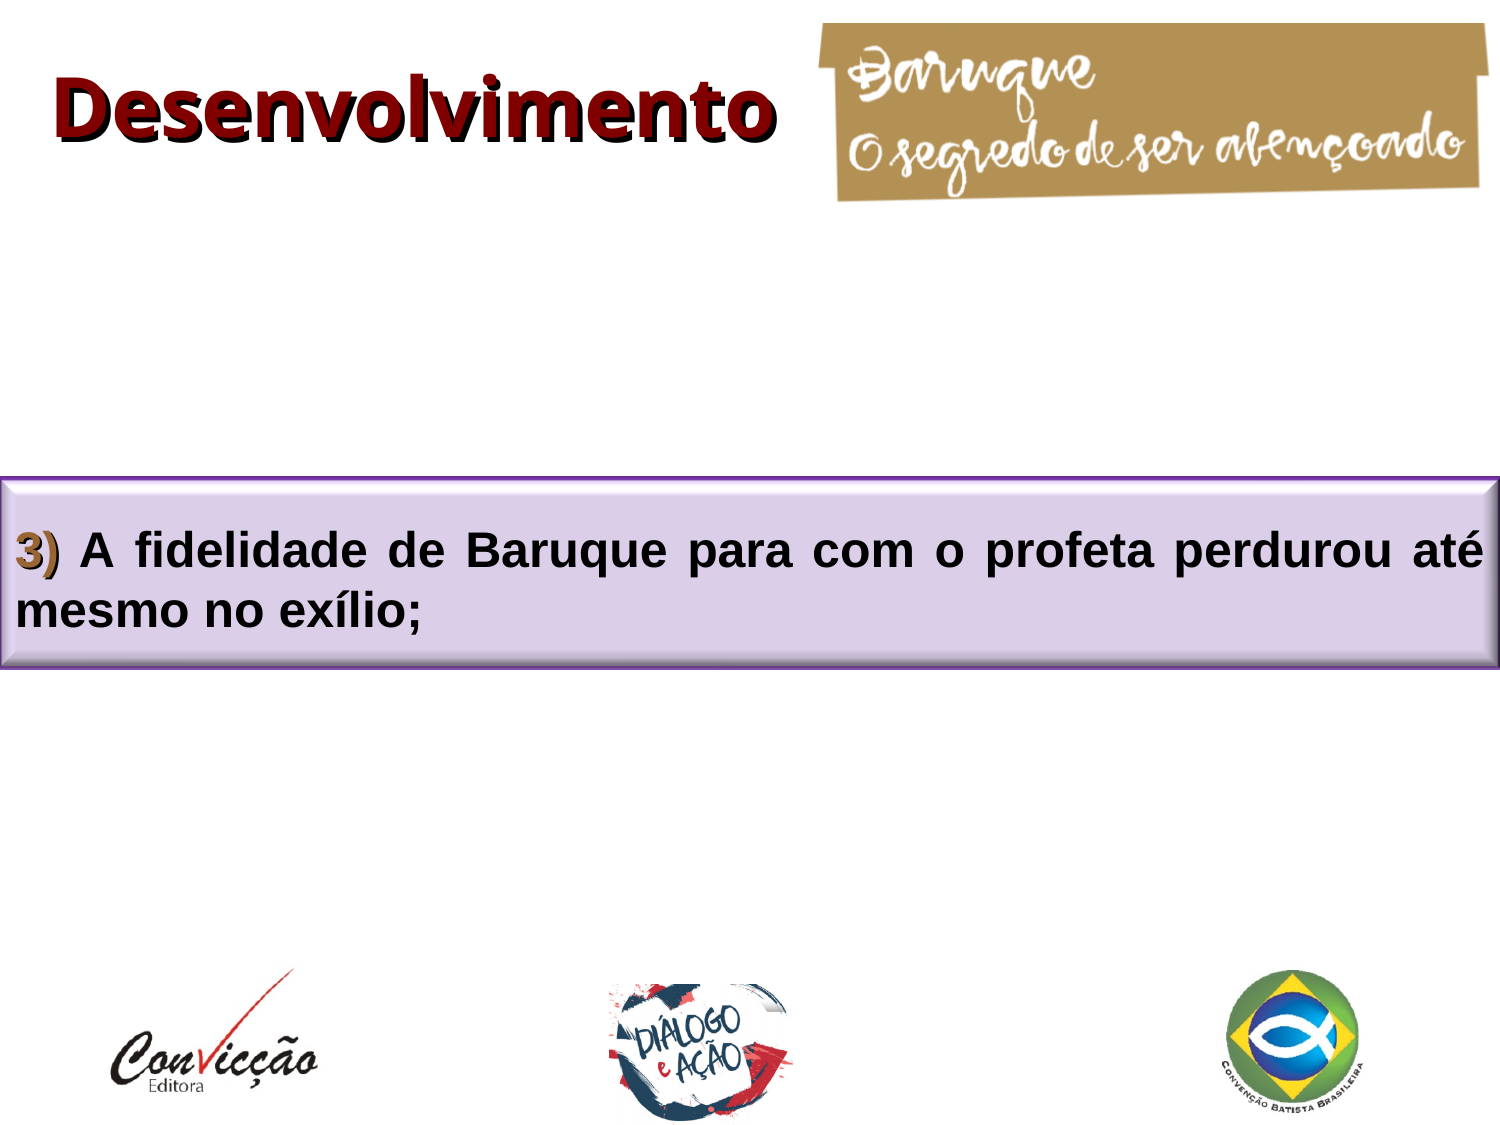

Desenvolvimento
3) A fidelidade de Baruque para com o profeta perdurou até mesmo no exílio;